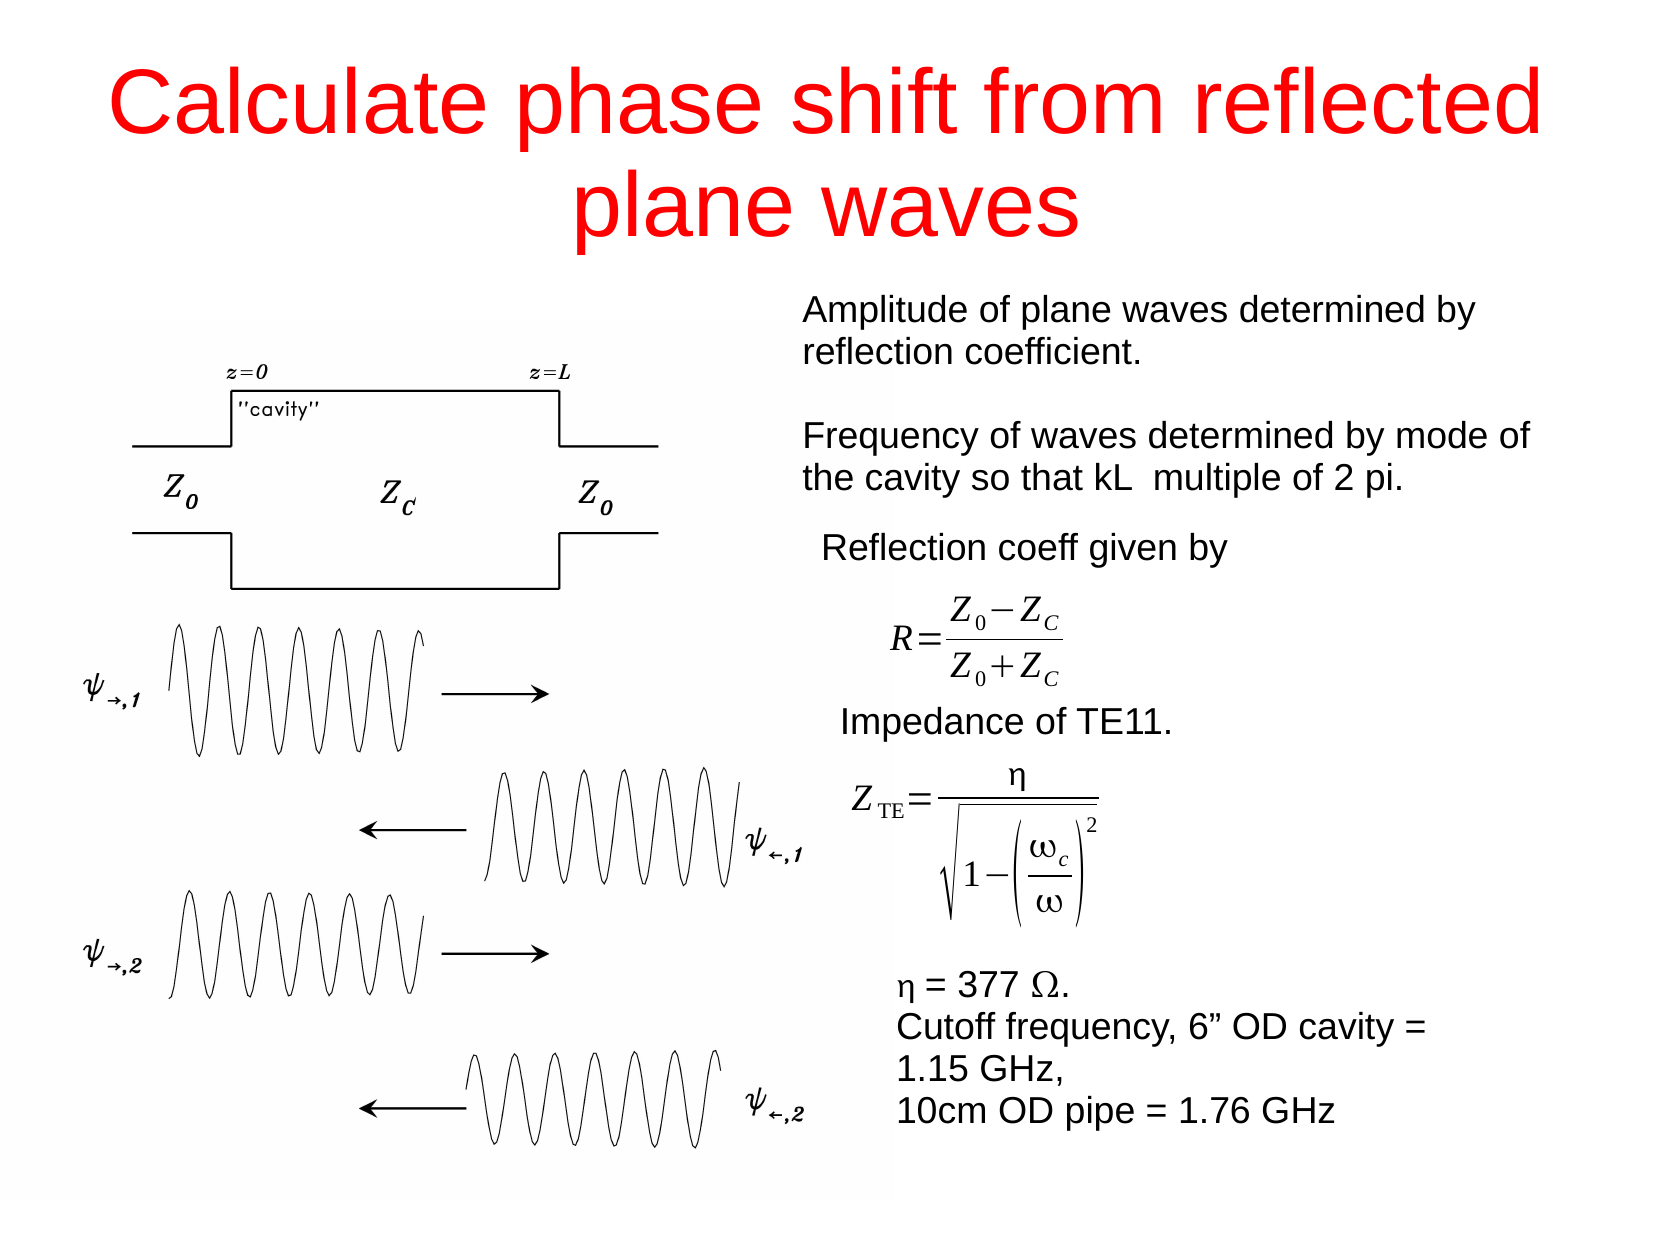

# Calculate phase shift from reflected plane waves
Amplitude of plane waves determined by reflection coefficient.
Frequency of waves determined by mode of the cavity so that kL multiple of 2 pi.
Reflection coeff given by
Impedance of TE11.
 = 377 .
Cutoff frequency, 6” OD cavity = 1.15 GHz,
10cm OD pipe = 1.76 GHz